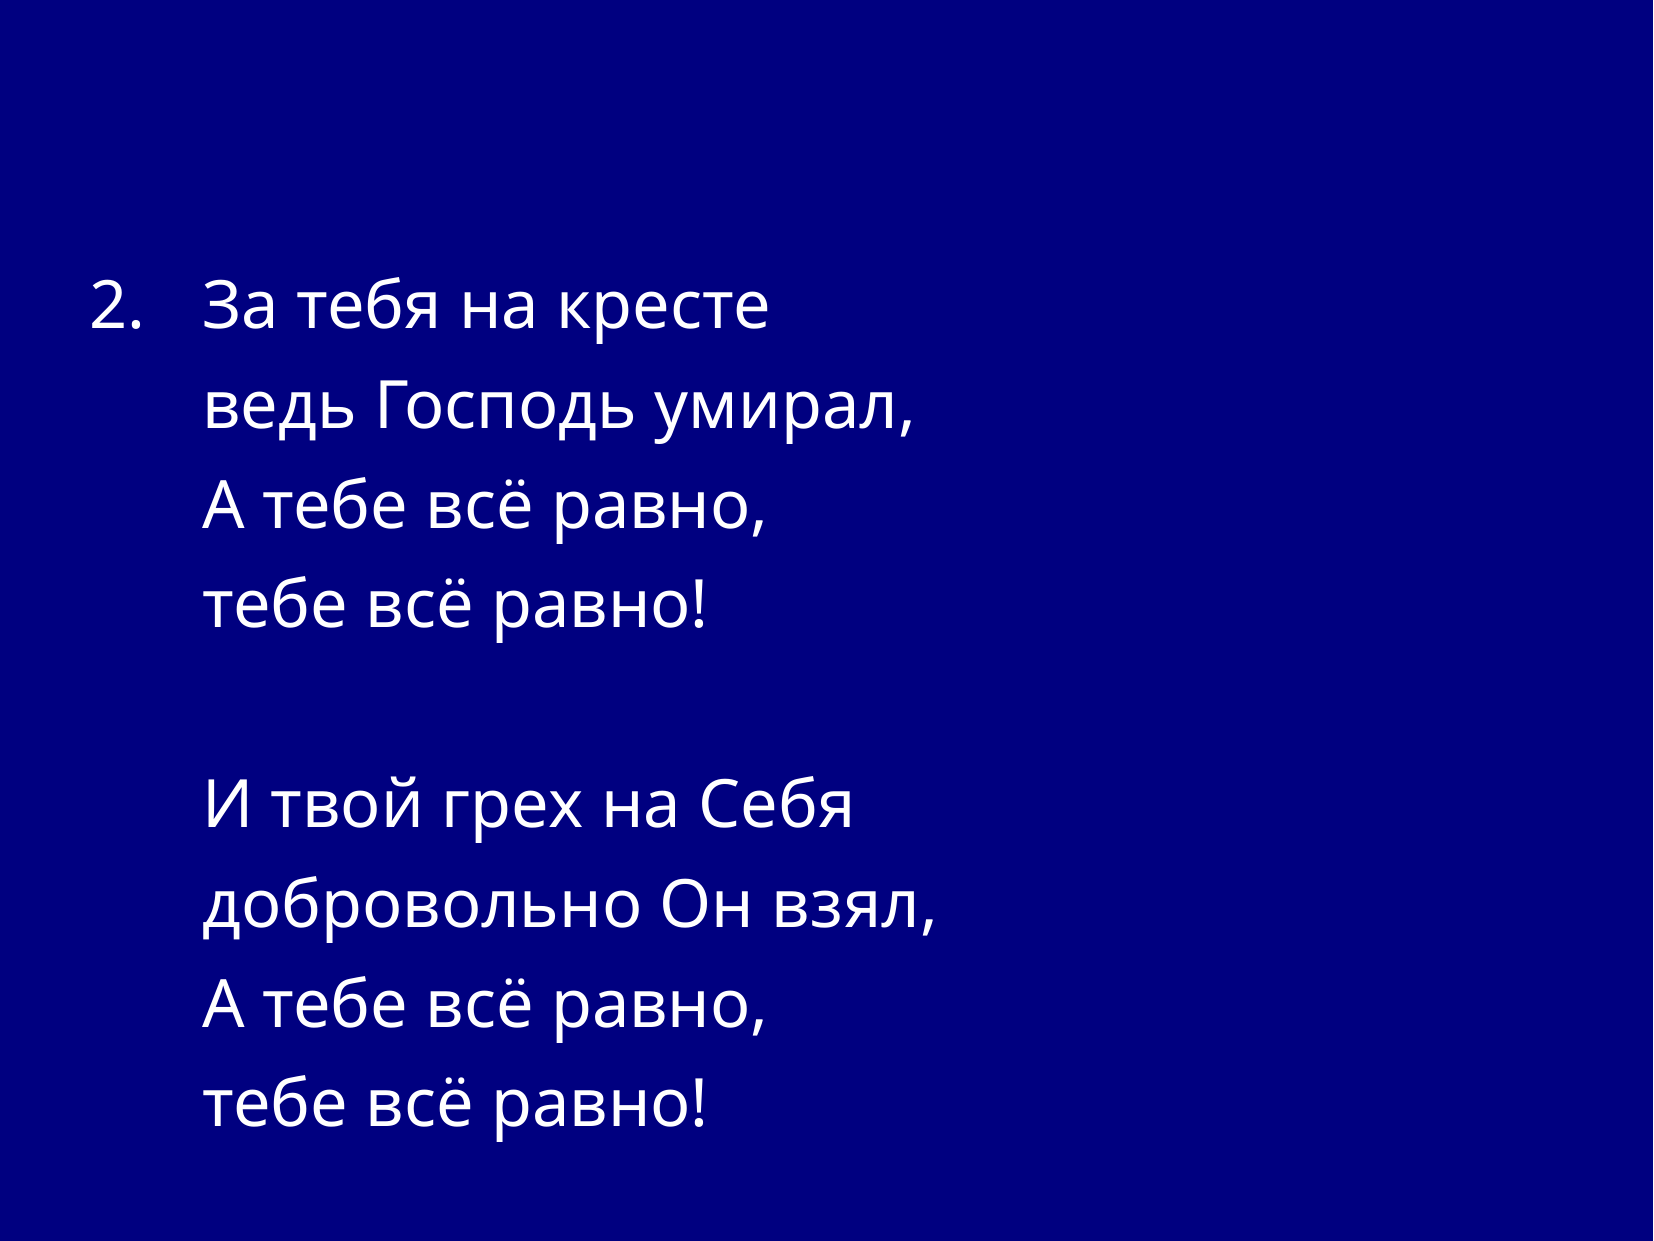

2.	За тебя на кресте
	ведь Господь умирал,
	А тебе всё равно,
	тебе всё равно!
	И твой грех на Себя
	добровольно Он взял,
	А тебе всё равно,
	тебе всё равно!